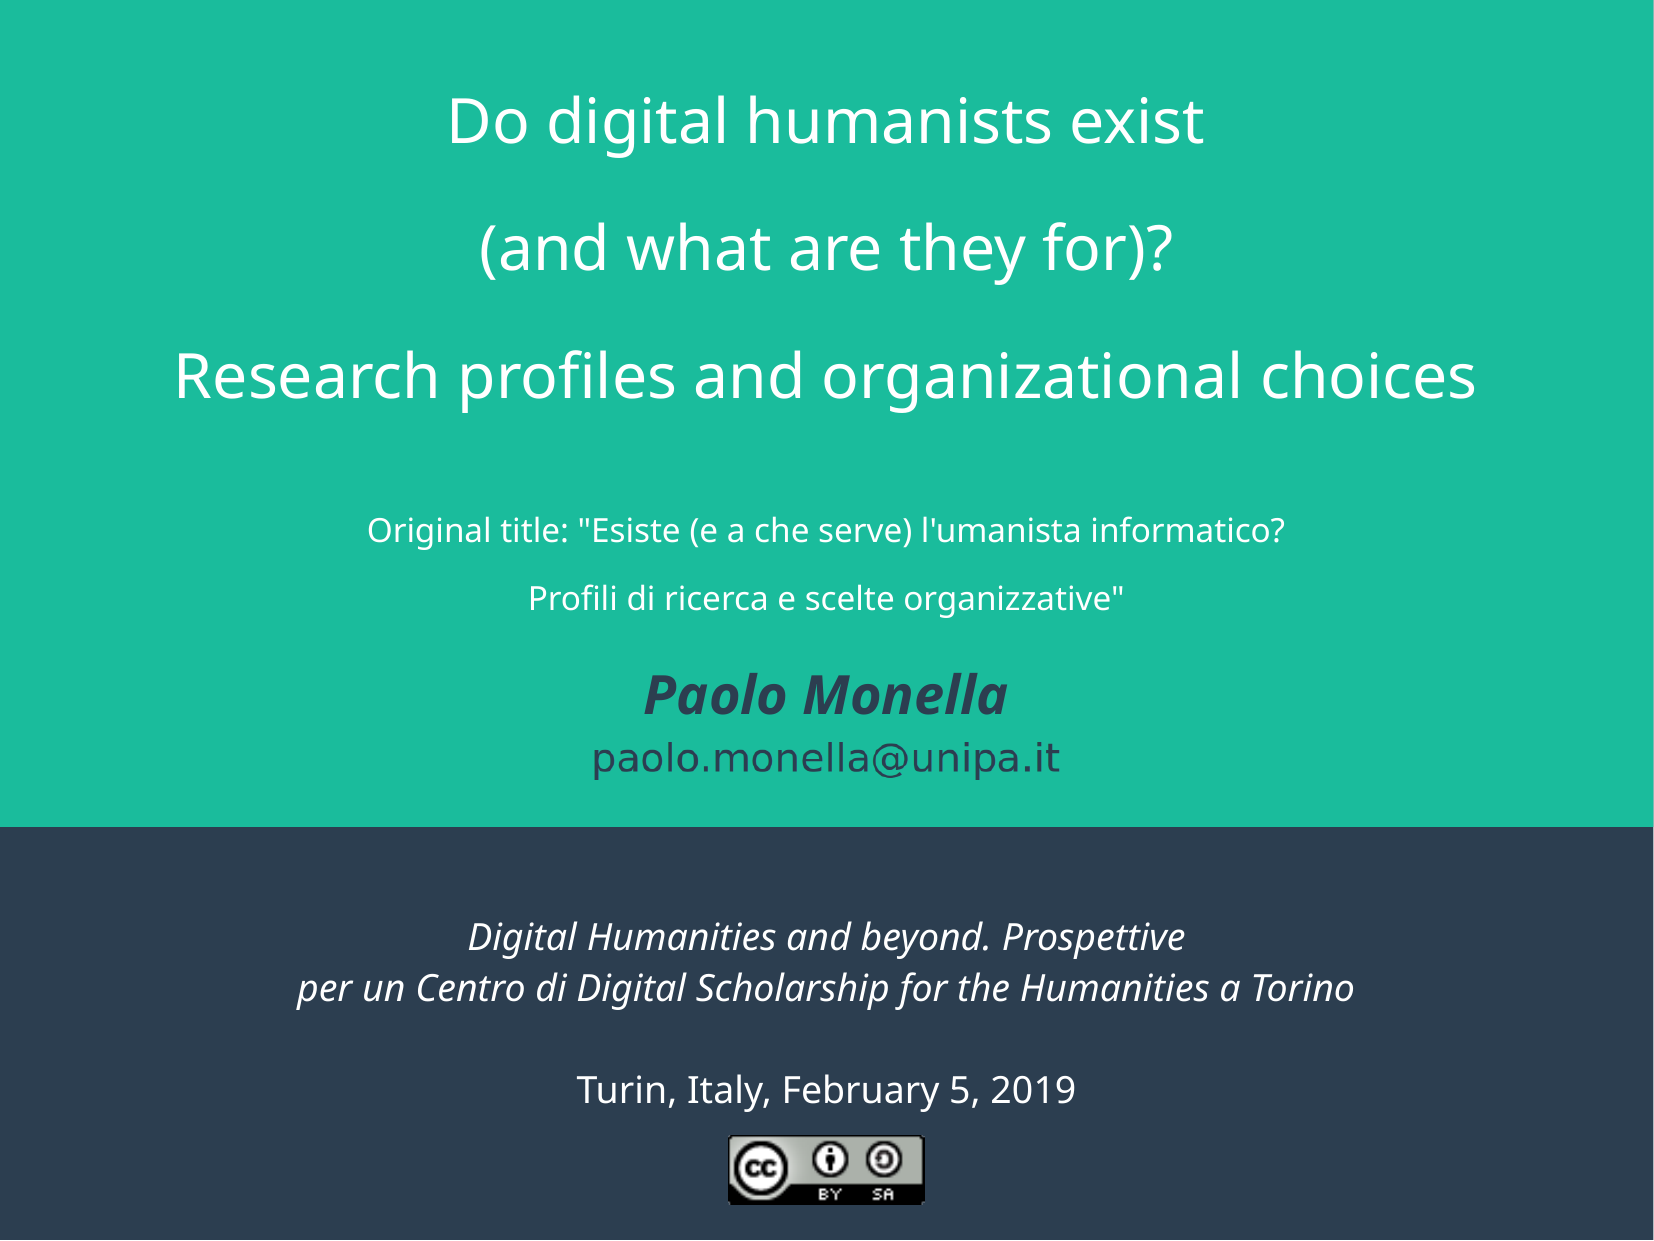

# Do digital humanists exist (and what are they for)? Research profiles and organizational choices Original title: "Esiste (e a che serve) l'umanista informatico?
Profili di ricerca e scelte organizzative"
Paolo Monella
Digital Humanities and beyond. Prospettive
per un Centro di Digital Scholarship for the Humanities a Torino
Turin, Italy, February 5, 2019